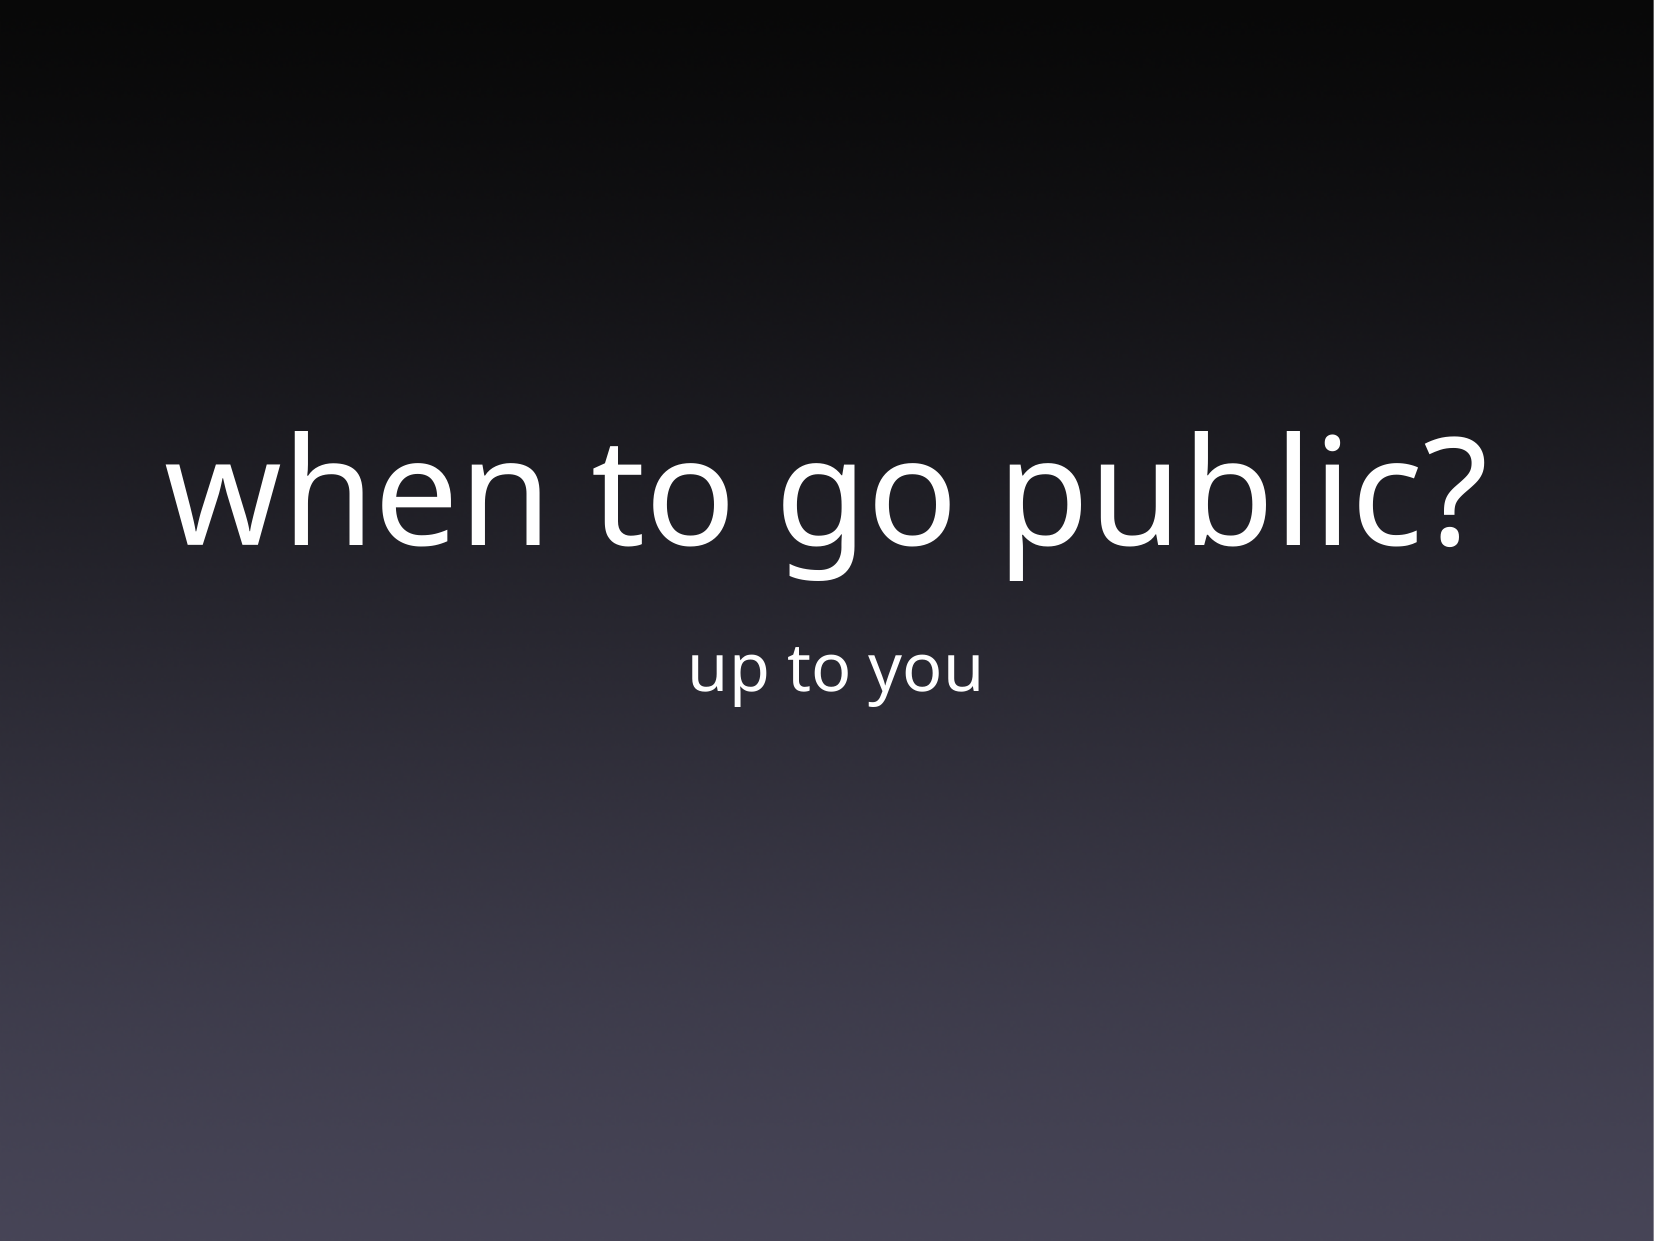

# when to go public?
up to you